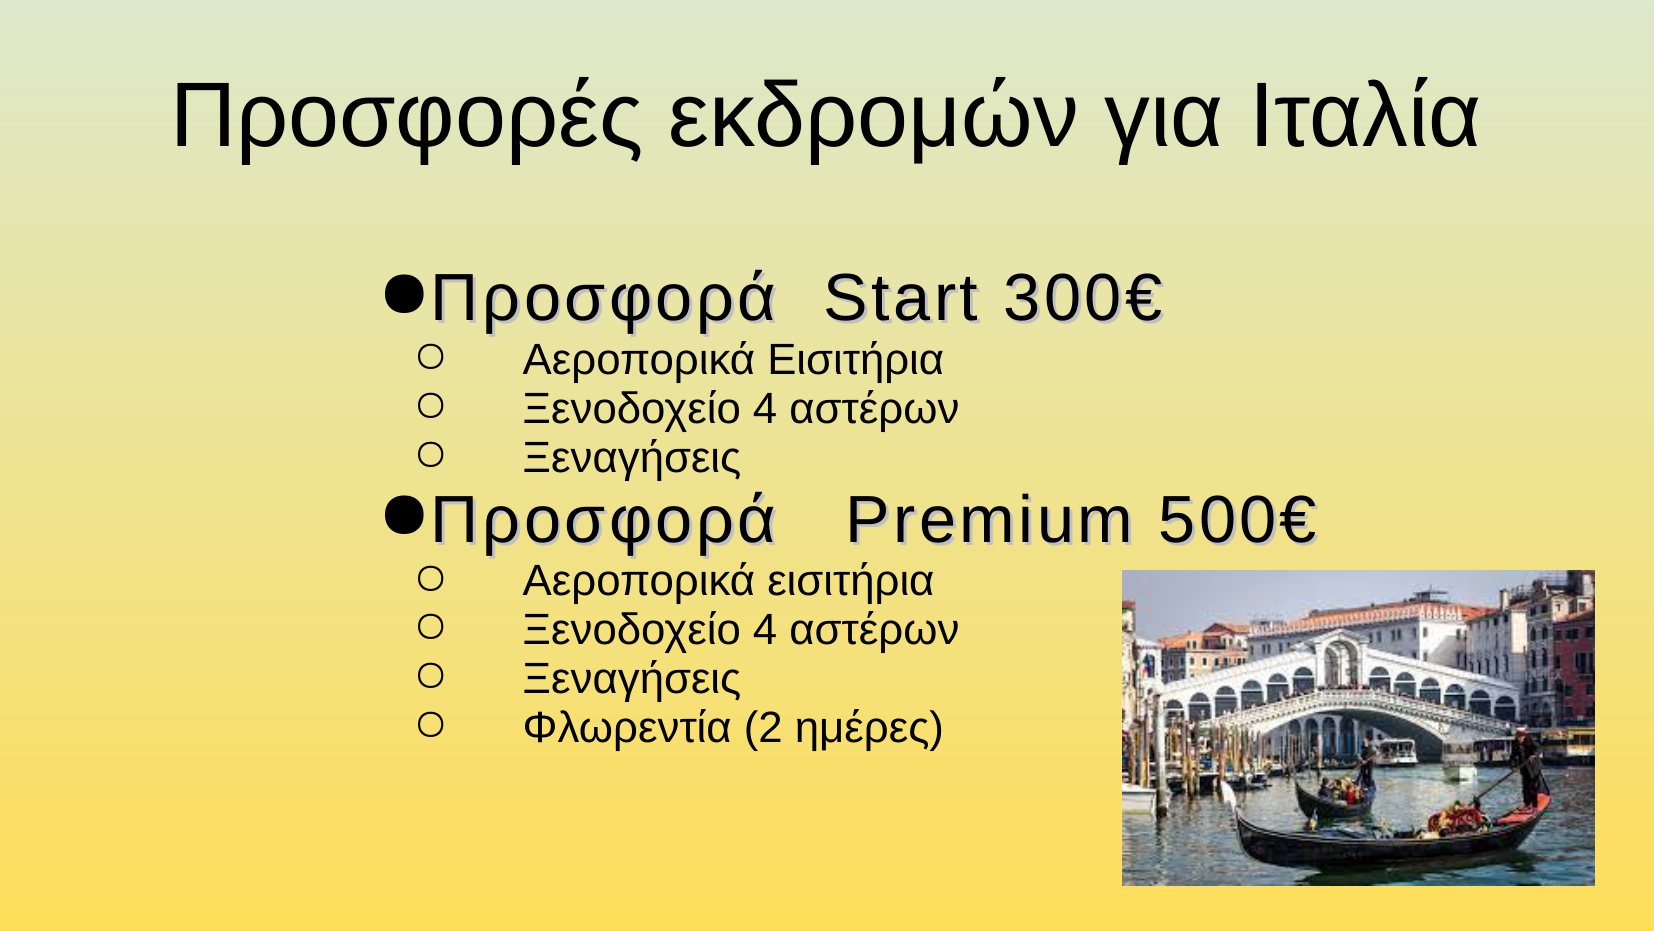

# Προσφορές εκδρομών για Ιταλία
Προσφορά Start 300€
	Αεροπορικά Εισιτήρια
	Ξενοδοχείο 4 αστέρων
	Ξεναγήσεις
Προσφορά Premium 500€
	Αεροπορικά εισιτήρια
	Ξενοδοχείο 4 αστέρων
	Ξεναγήσεις
	Φλωρεντία (2 ημέρες)